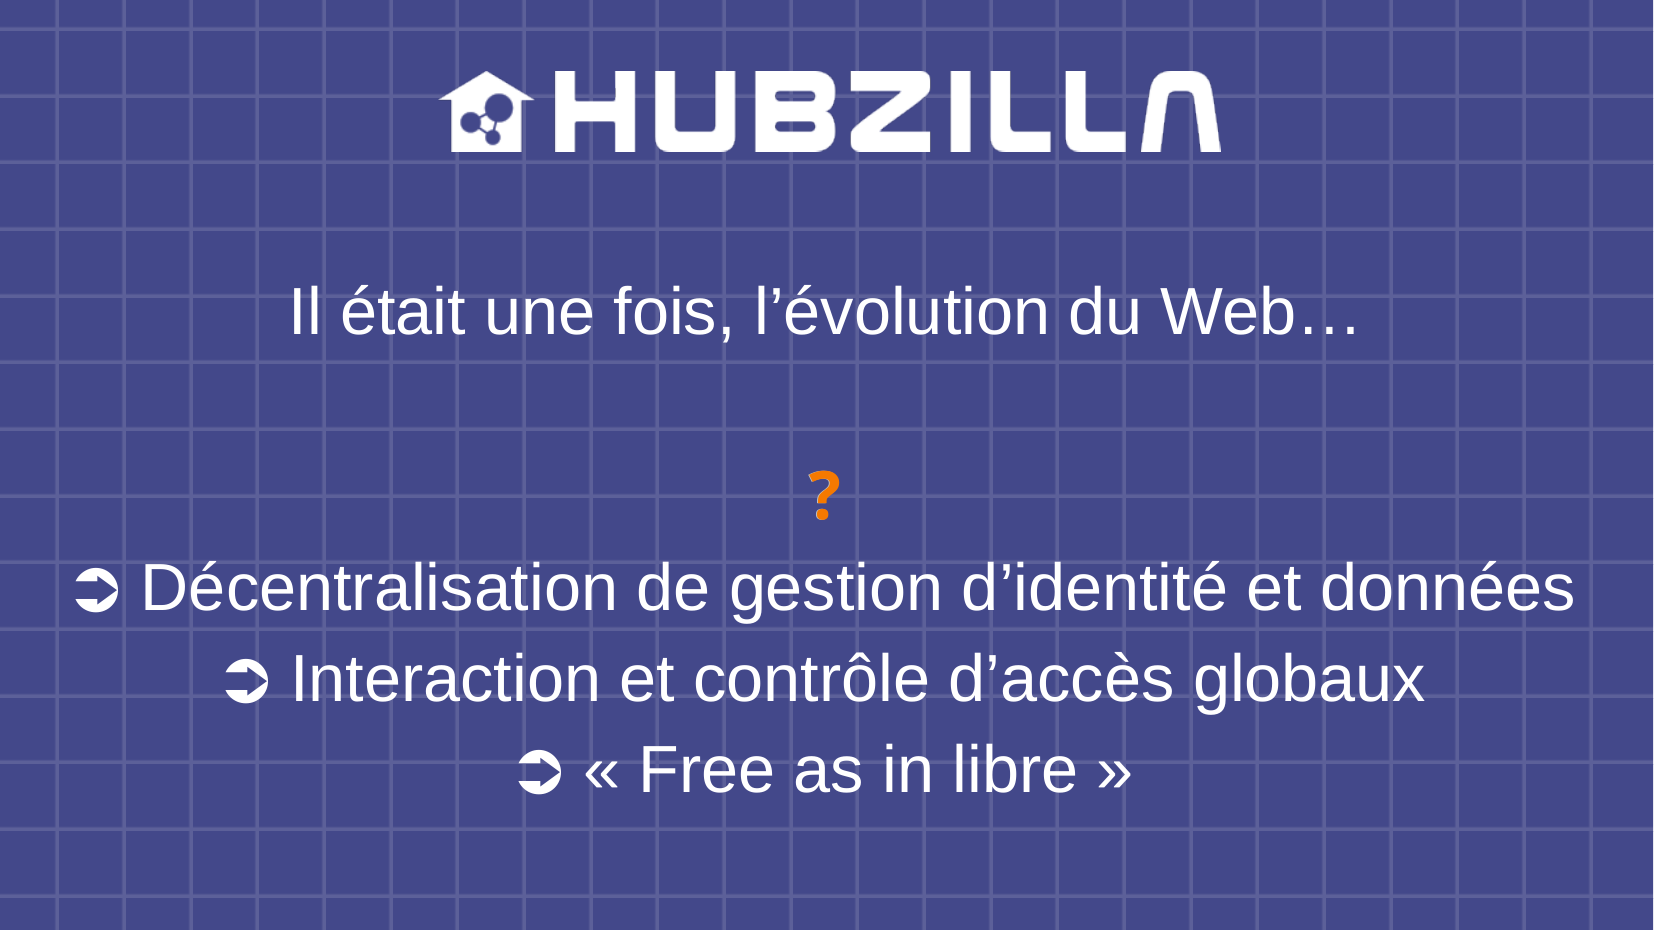

Il était une fois, l’évolution du Web…
?
⮊ Décentralisation de gestion d’identité et données
⮊ Interaction et contrôle d’accès globaux
⮊ « Free as in libre »